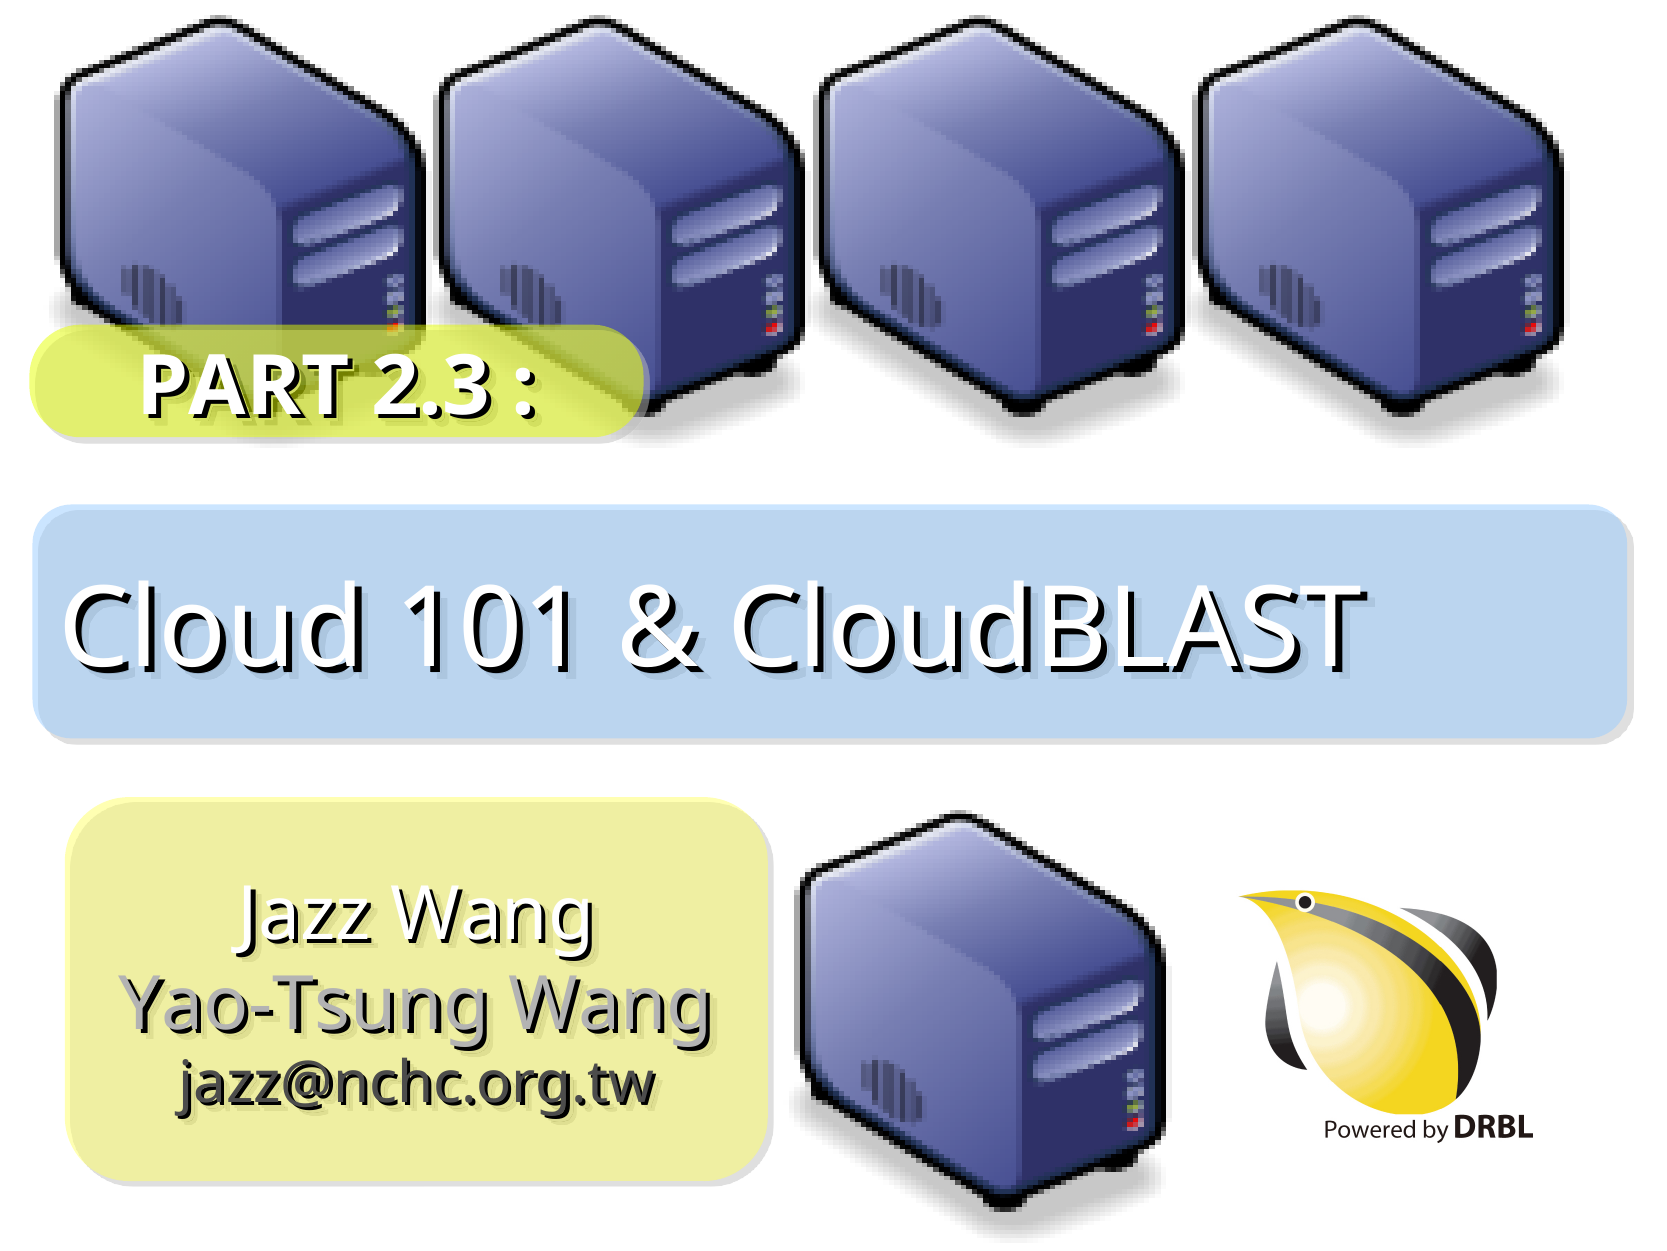

PART 2.3 :
Cloud 101 & CloudBLAST
Jazz Wang
Yao-Tsung Wang
jazz@nchc.org.tw